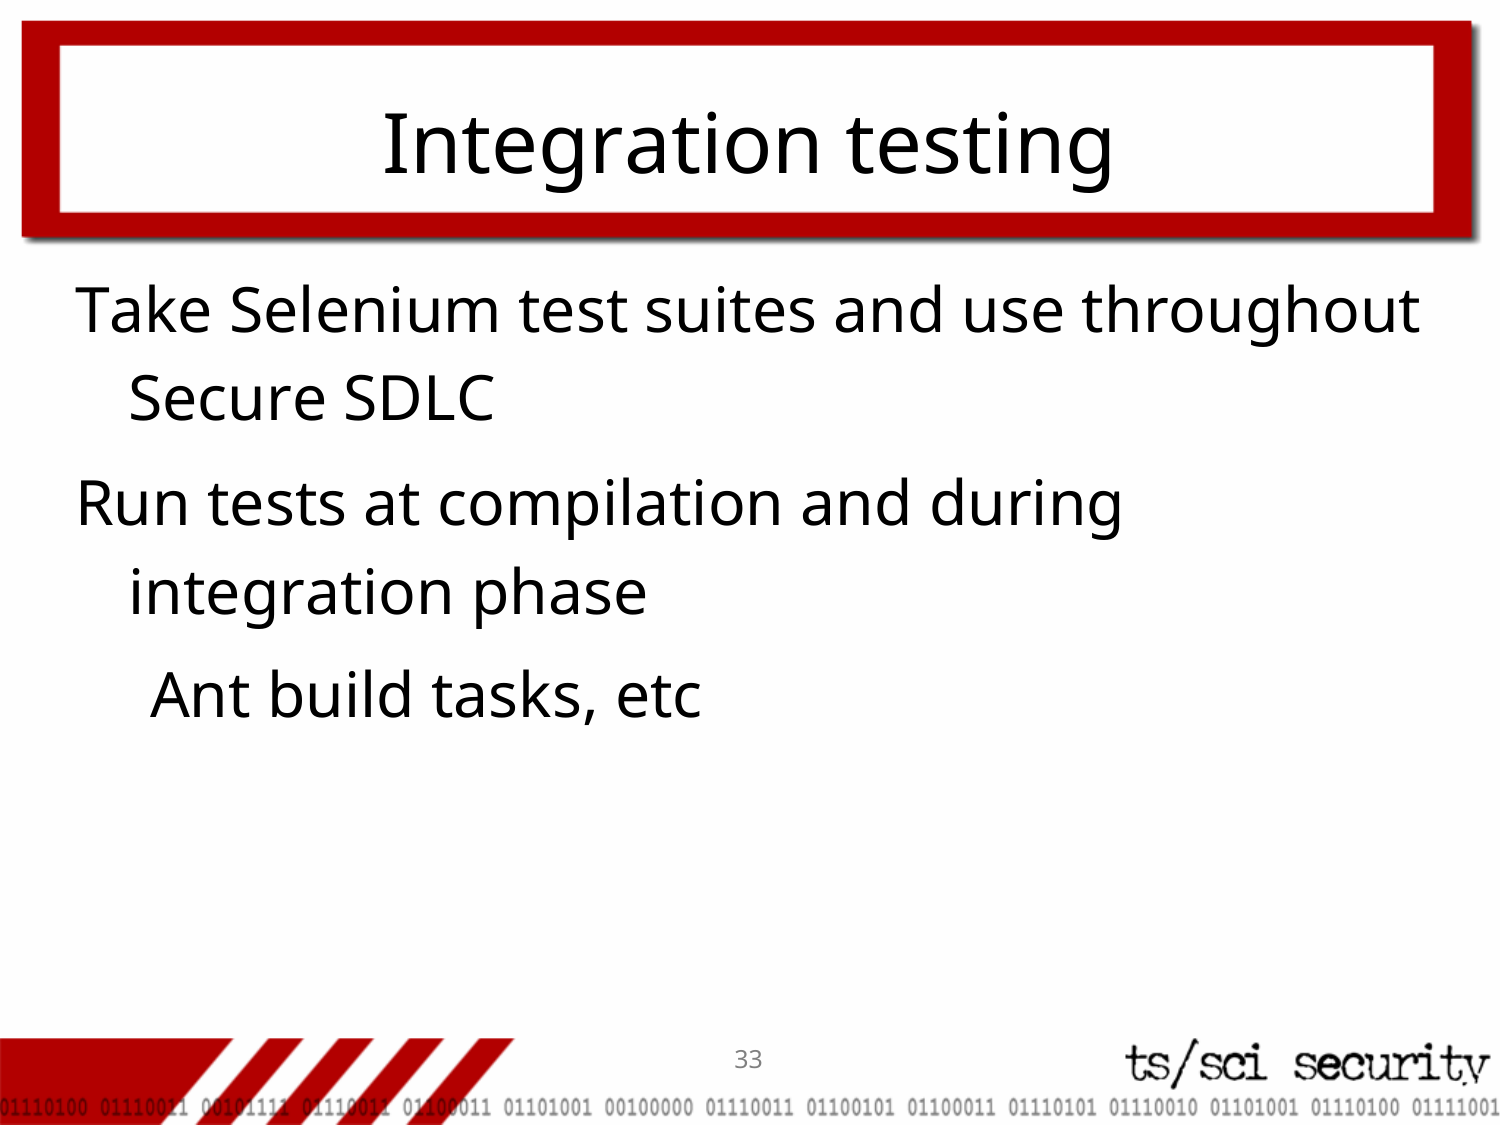

# Integration testing
Take Selenium test suites and use throughout Secure SDLC
Run tests at compilation and during integration phase
Ant build tasks, etc
33